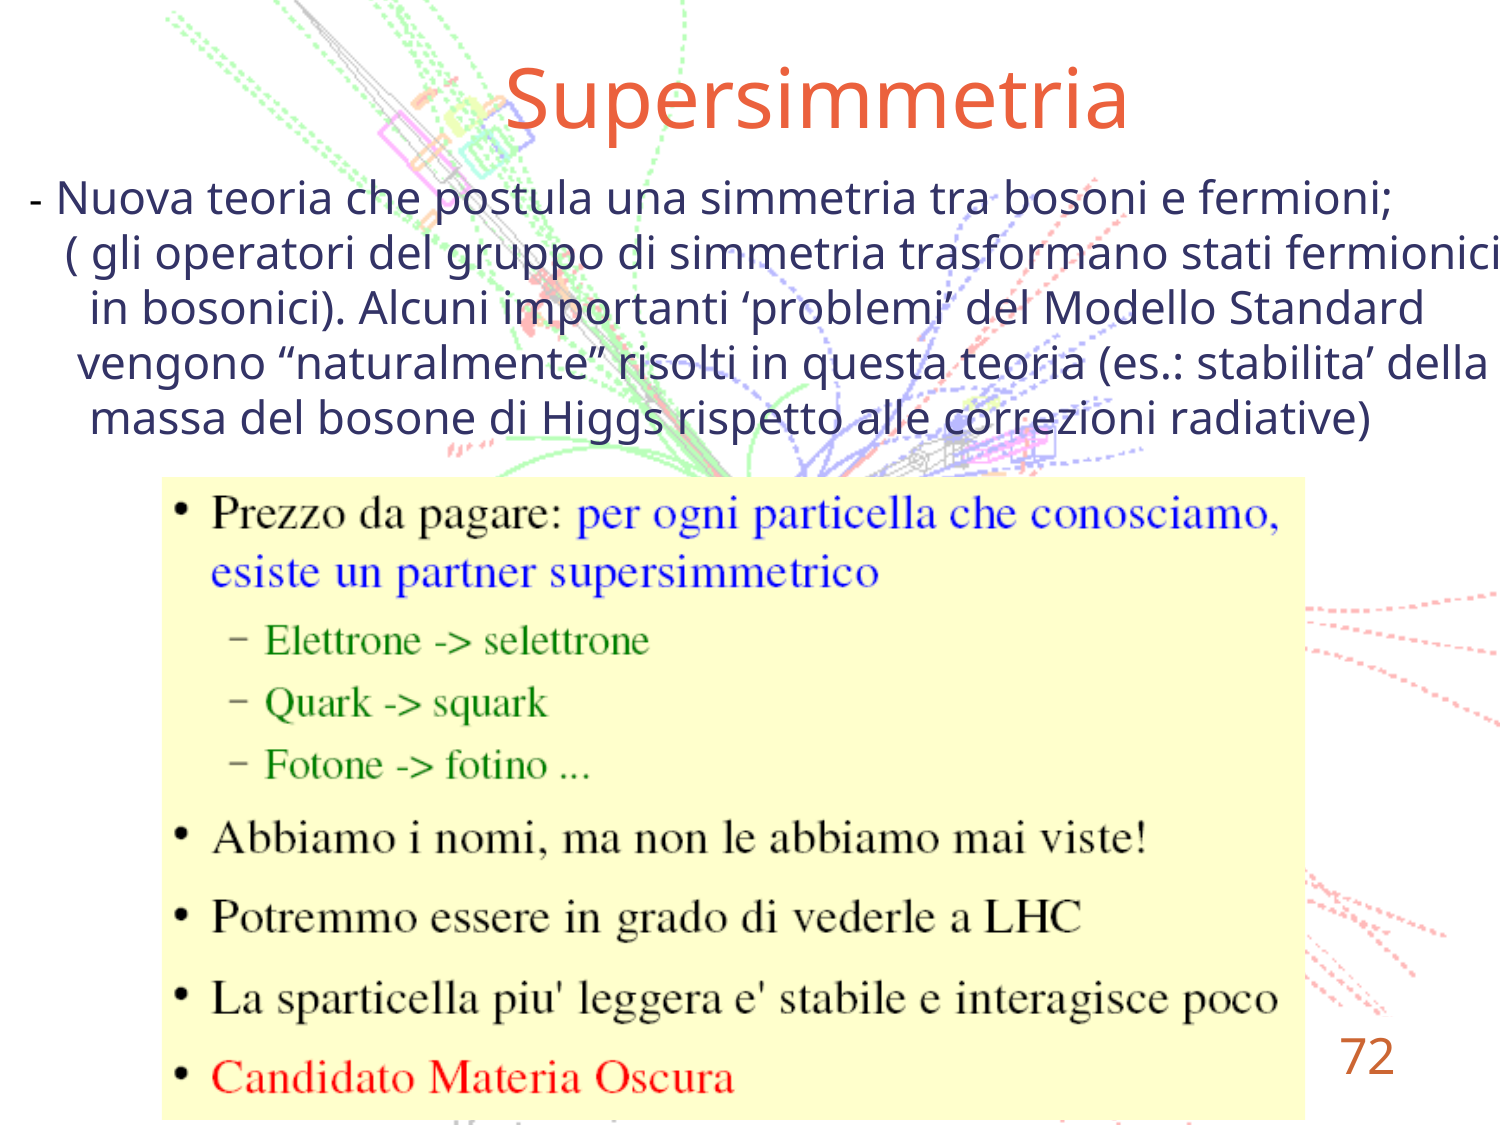

# Supersimmetria
 - Nuova teoria che postula una simmetria tra bosoni e fermioni;
 ( gli operatori del gruppo di simmetria trasformano stati fermionici
 in bosonici). Alcuni importanti ‘problemi’ del Modello Standard
 vengono “naturalmente” risolti in questa teoria (es.: stabilita’ della
 massa del bosone di Higgs rispetto alle correzioni radiative)
72